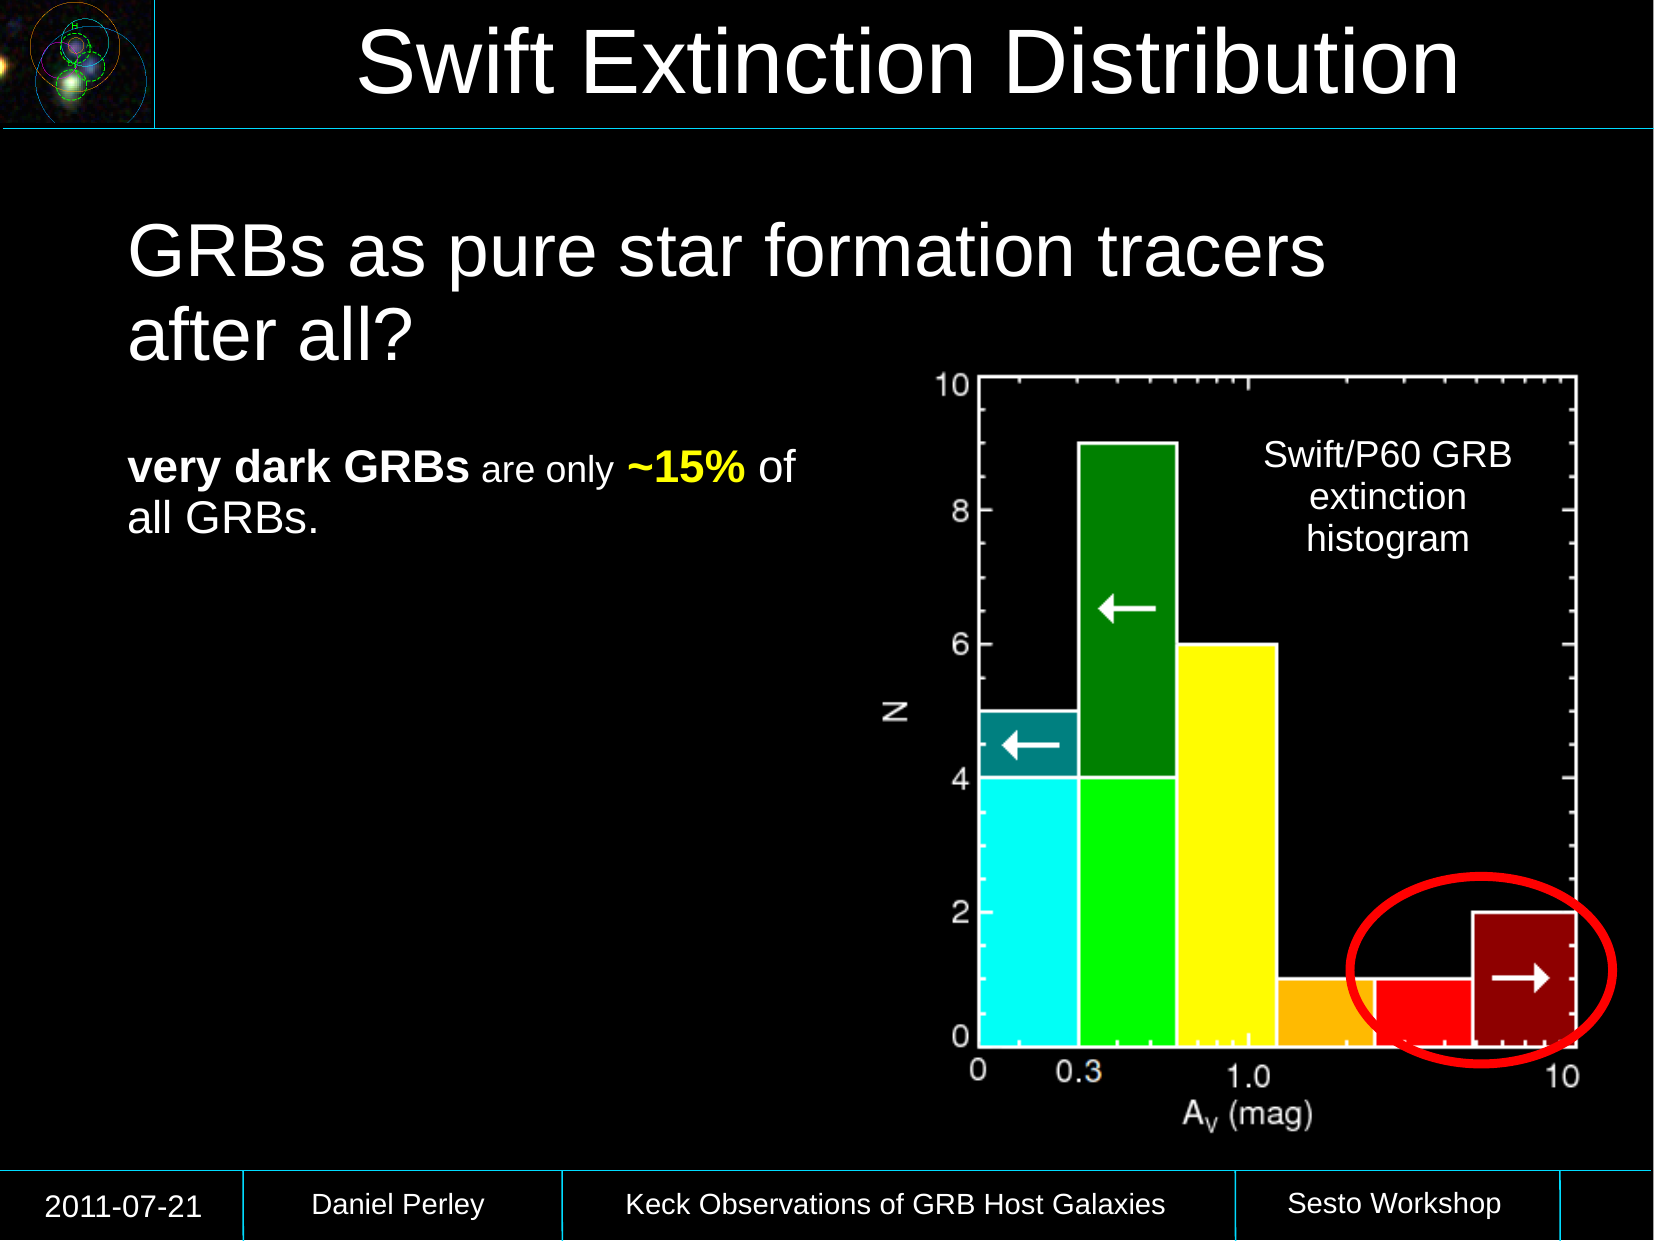

# Swift Extinction Distribution
GRBs as pure star formation tracers after all?
Swift/P60 GRB extinction histogram
very dark GRBs are only ~15% of all GRBs.